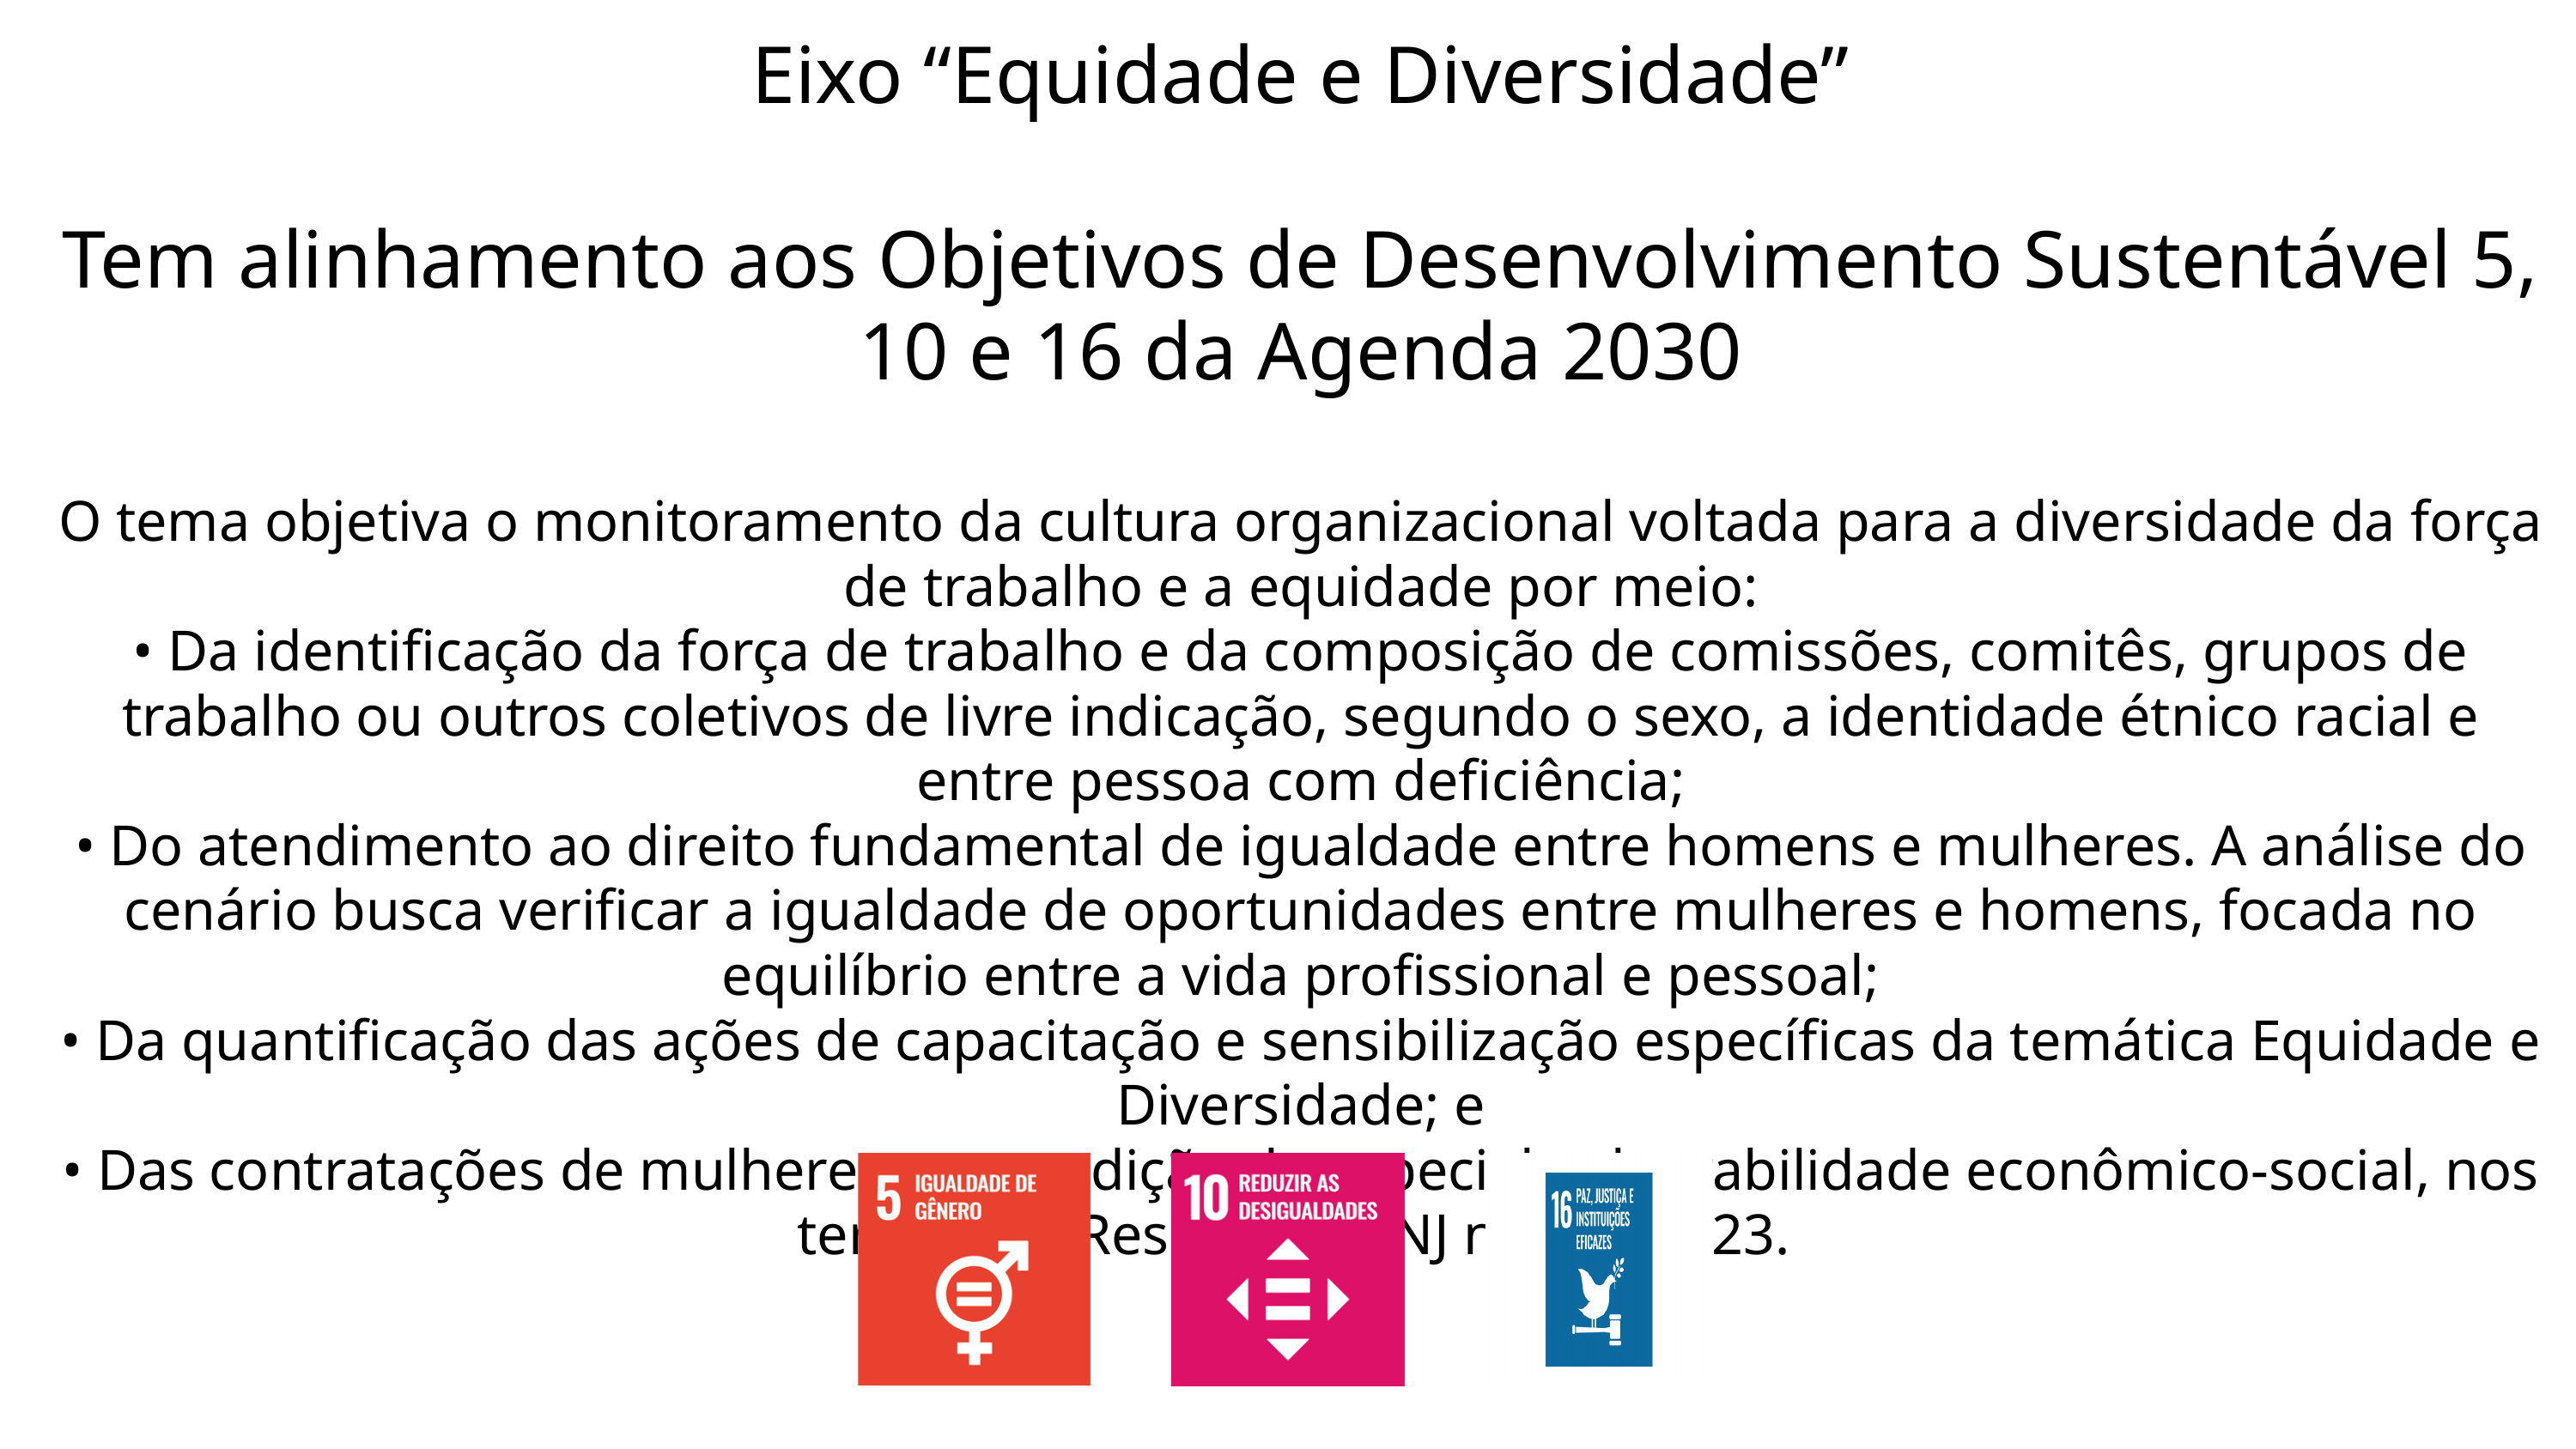

Eixo “Equidade e Diversidade”
Tem alinhamento aos Objetivos de Desenvolvimento Sustentável 5, 10 e 16 da Agenda 2030
O tema objetiva o monitoramento da cultura organizacional voltada para a diversidade da força de trabalho e a equidade por meio:
• Da identificação da força de trabalho e da composição de comissões, comitês, grupos de trabalho ou outros coletivos de livre indicação, segundo o sexo, a identidade étnico racial e entre pessoa com deficiência;
• Do atendimento ao direito fundamental de igualdade entre homens e mulheres. A análise do cenário busca verificar a igualdade de oportunidades entre mulheres e homens, focada no equilíbrio entre a vida profissional e pessoal;
• Da quantificação das ações de capacitação e sensibilização específicas da temática Equidade e Diversidade; e
• Das contratações de mulheres em condição de especial vulnerabilidade econômico-social, nos termos da Resolução CNJ nº 497/2023.